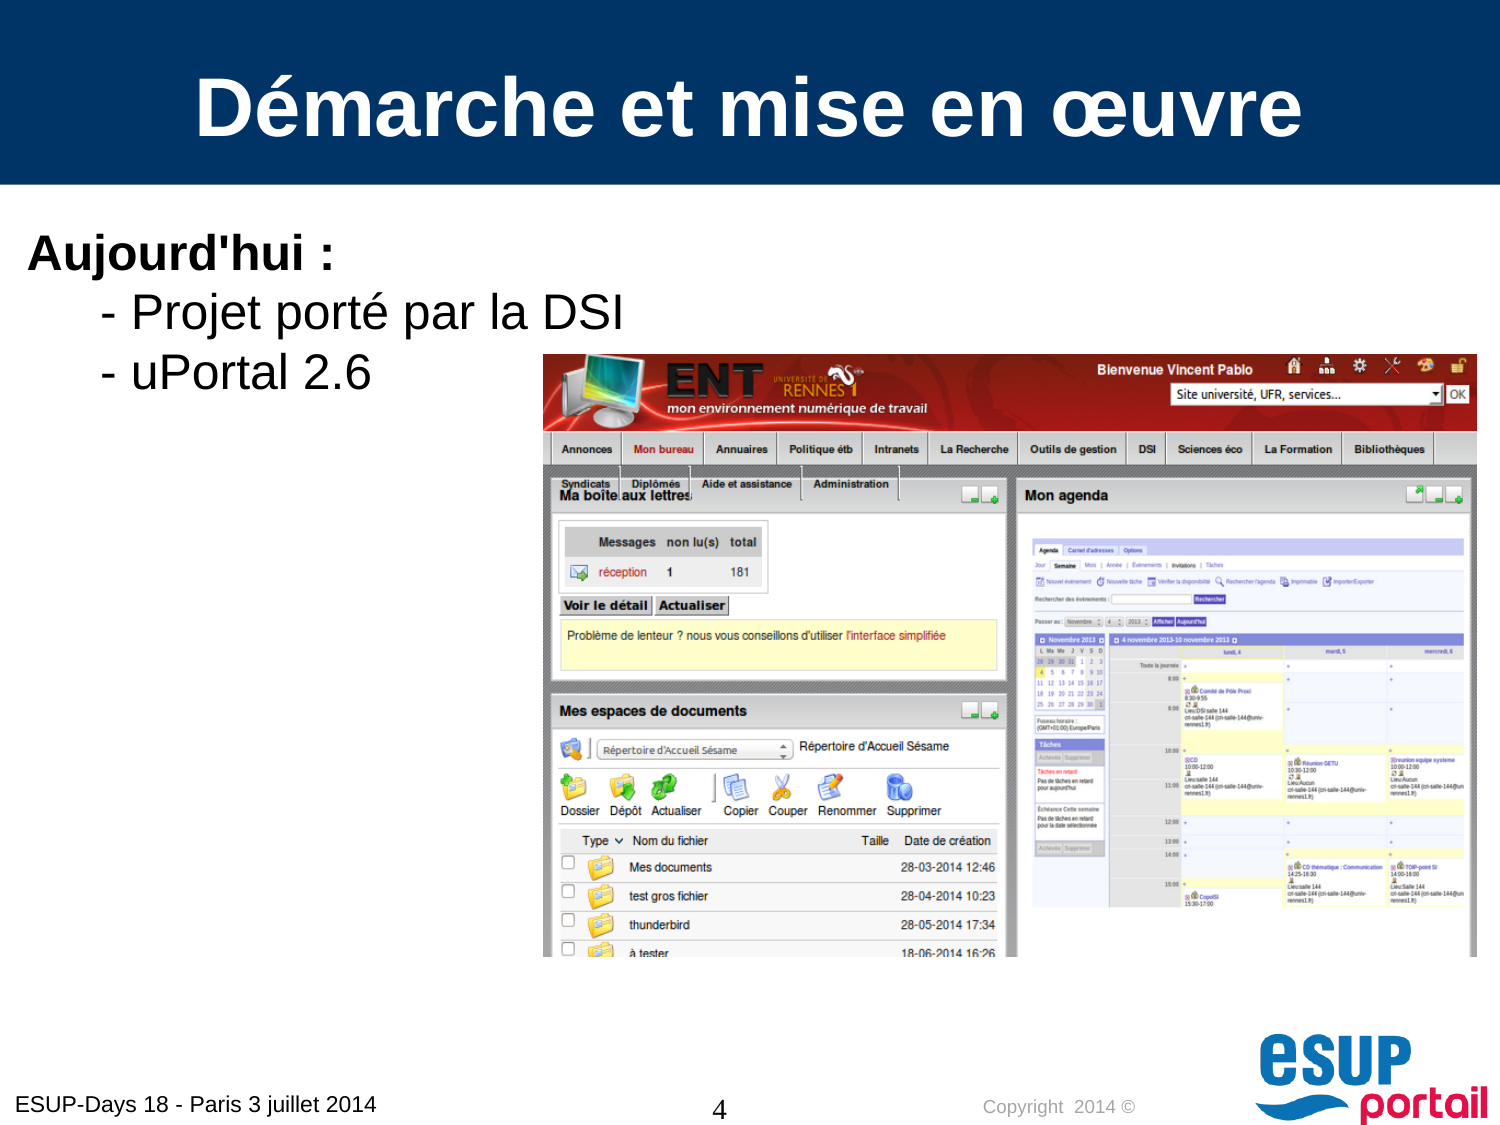

# Démarche et mise en œuvre
Aujourd'hui :
	- Projet porté par la DSI
	- uPortal 2.6
4